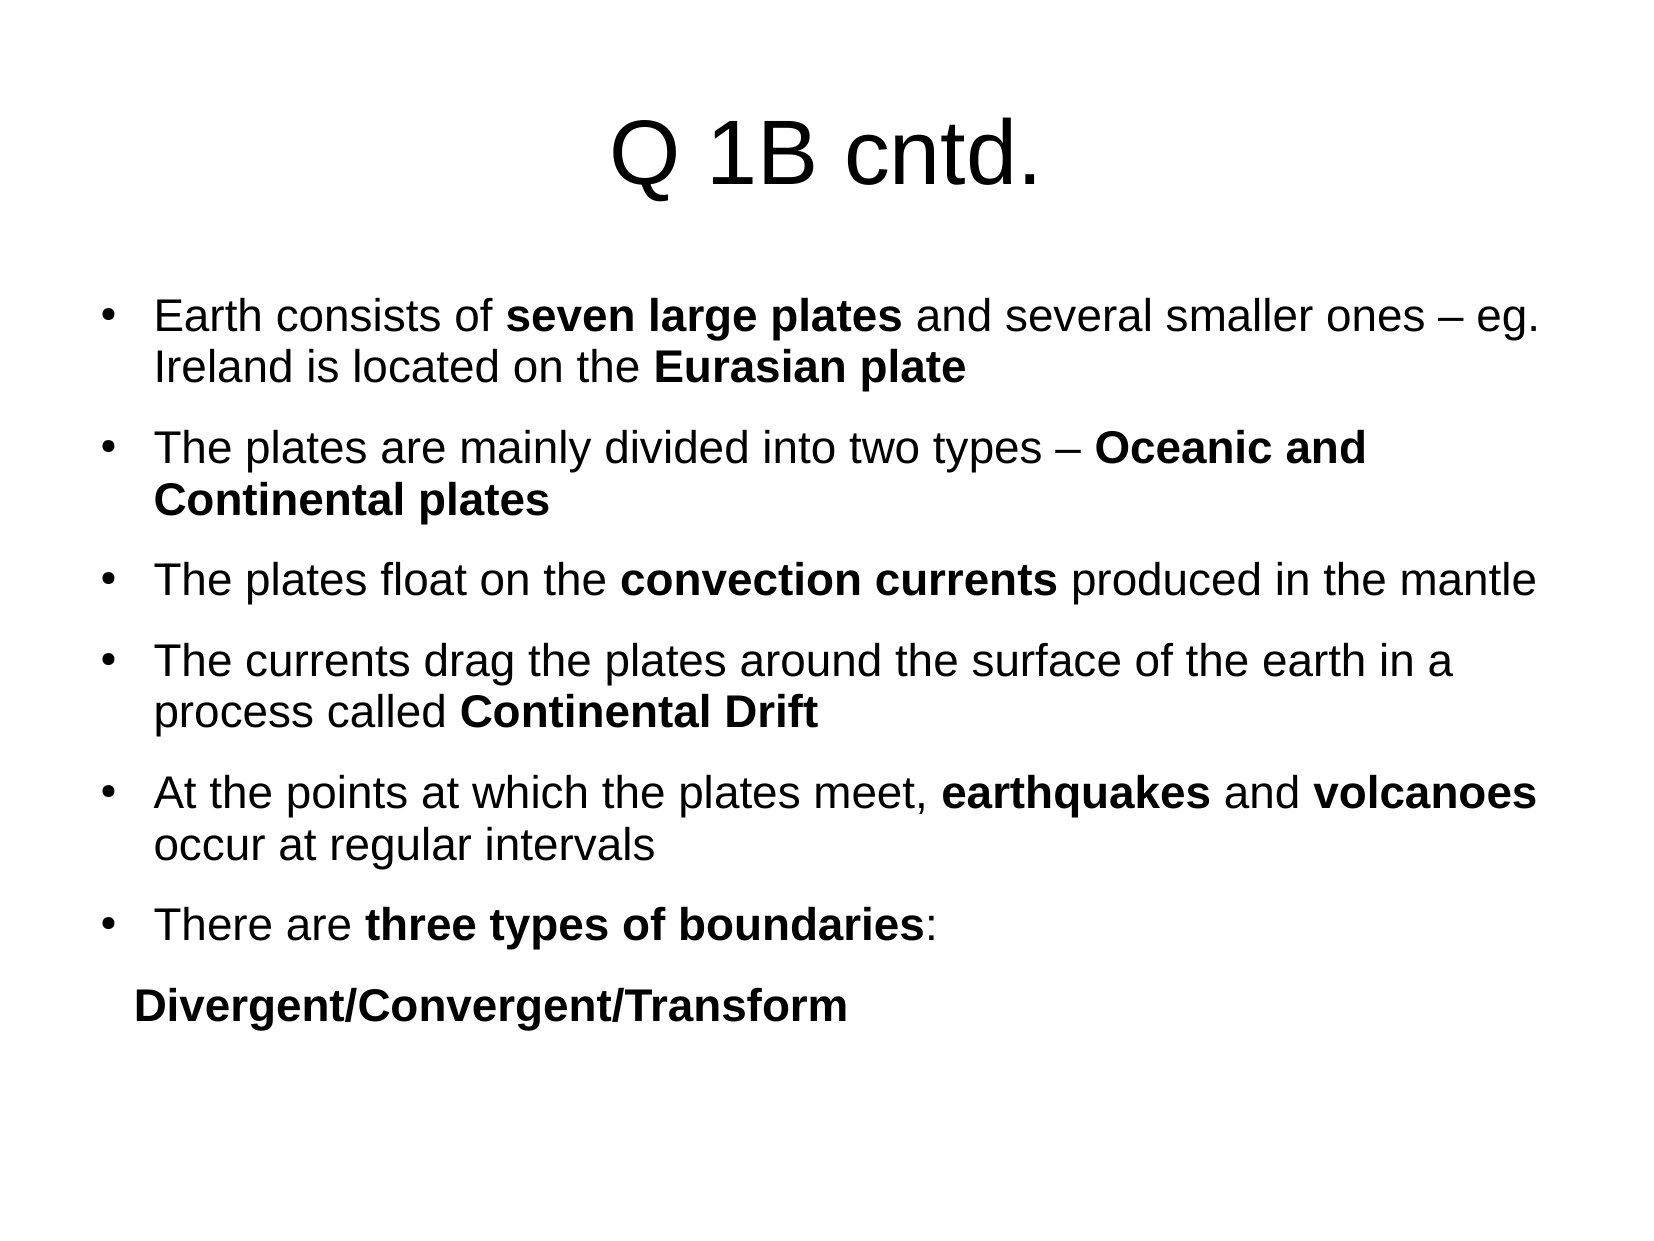

# Q 1B cntd.
Earth consists of seven large plates and several smaller ones – eg. Ireland is located on the Eurasian plate
The plates are mainly divided into two types – Oceanic and Continental plates
The plates float on the convection currents produced in the mantle
The currents drag the plates around the surface of the earth in a process called Continental Drift
At the points at which the plates meet, earthquakes and volcanoes occur at regular intervals
There are three types of boundaries:
 Divergent/Convergent/Transform